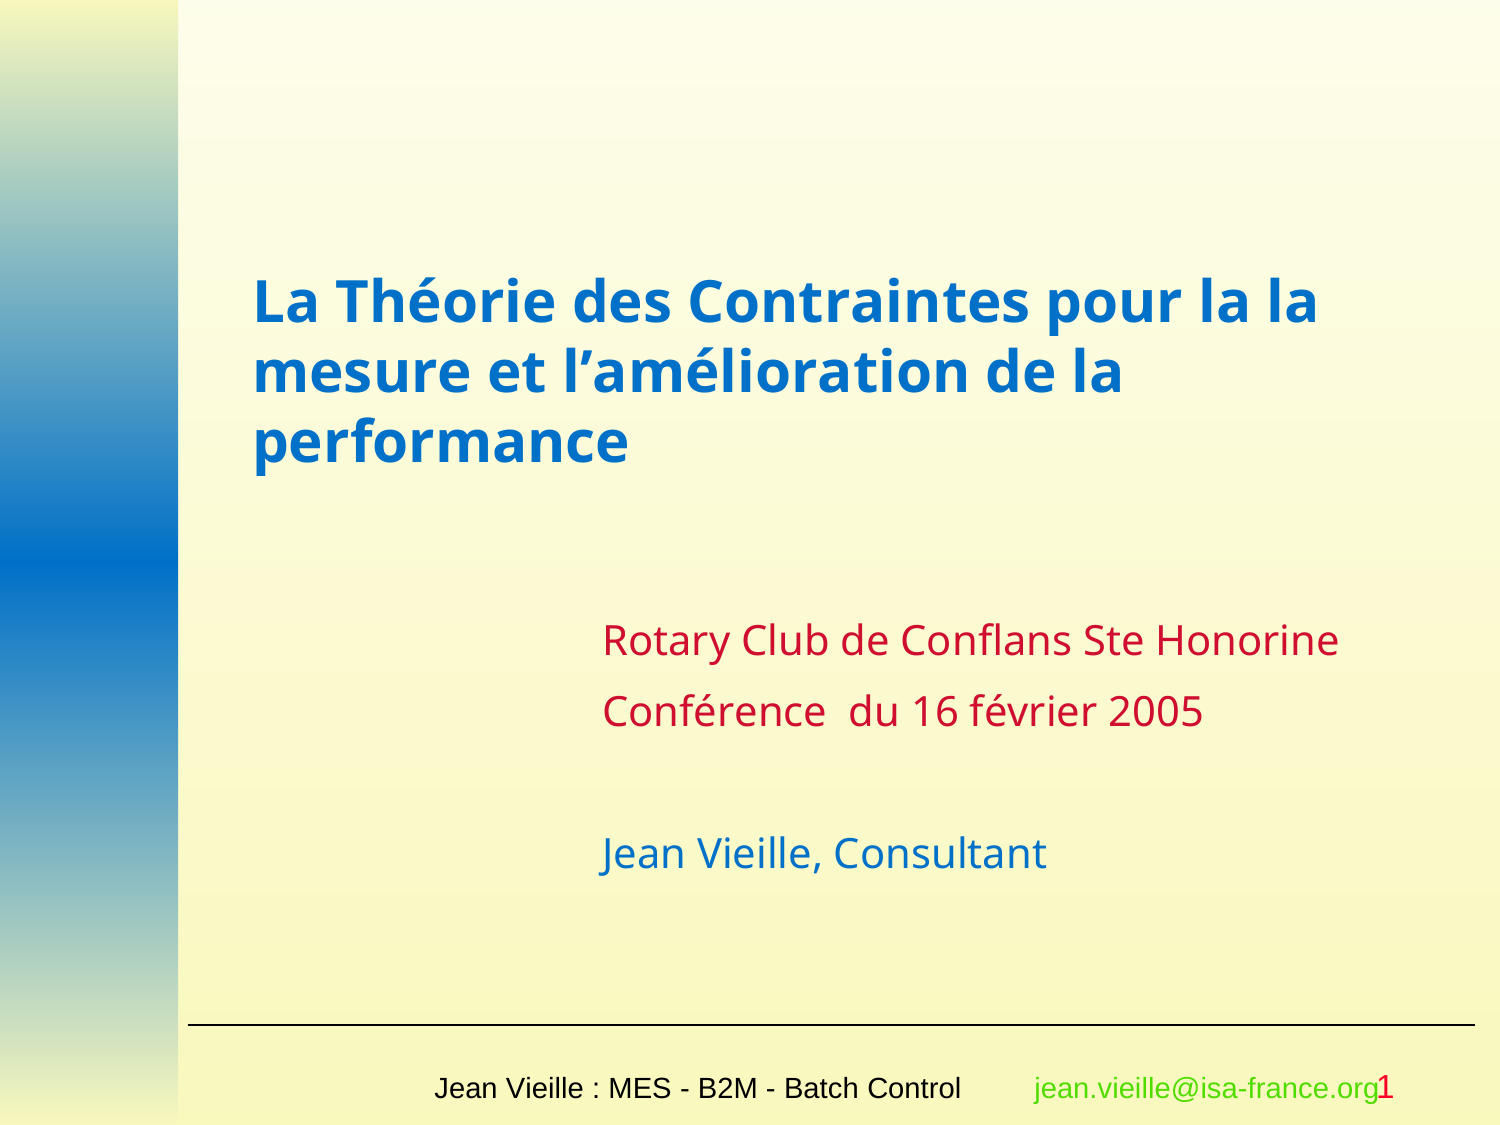

La Théorie des Contraintes pour la la mesure et l’amélioration de la performance
Rotary Club de Conflans Ste Honorine
Conférence du 16 février 2005
Jean Vieille, Consultant